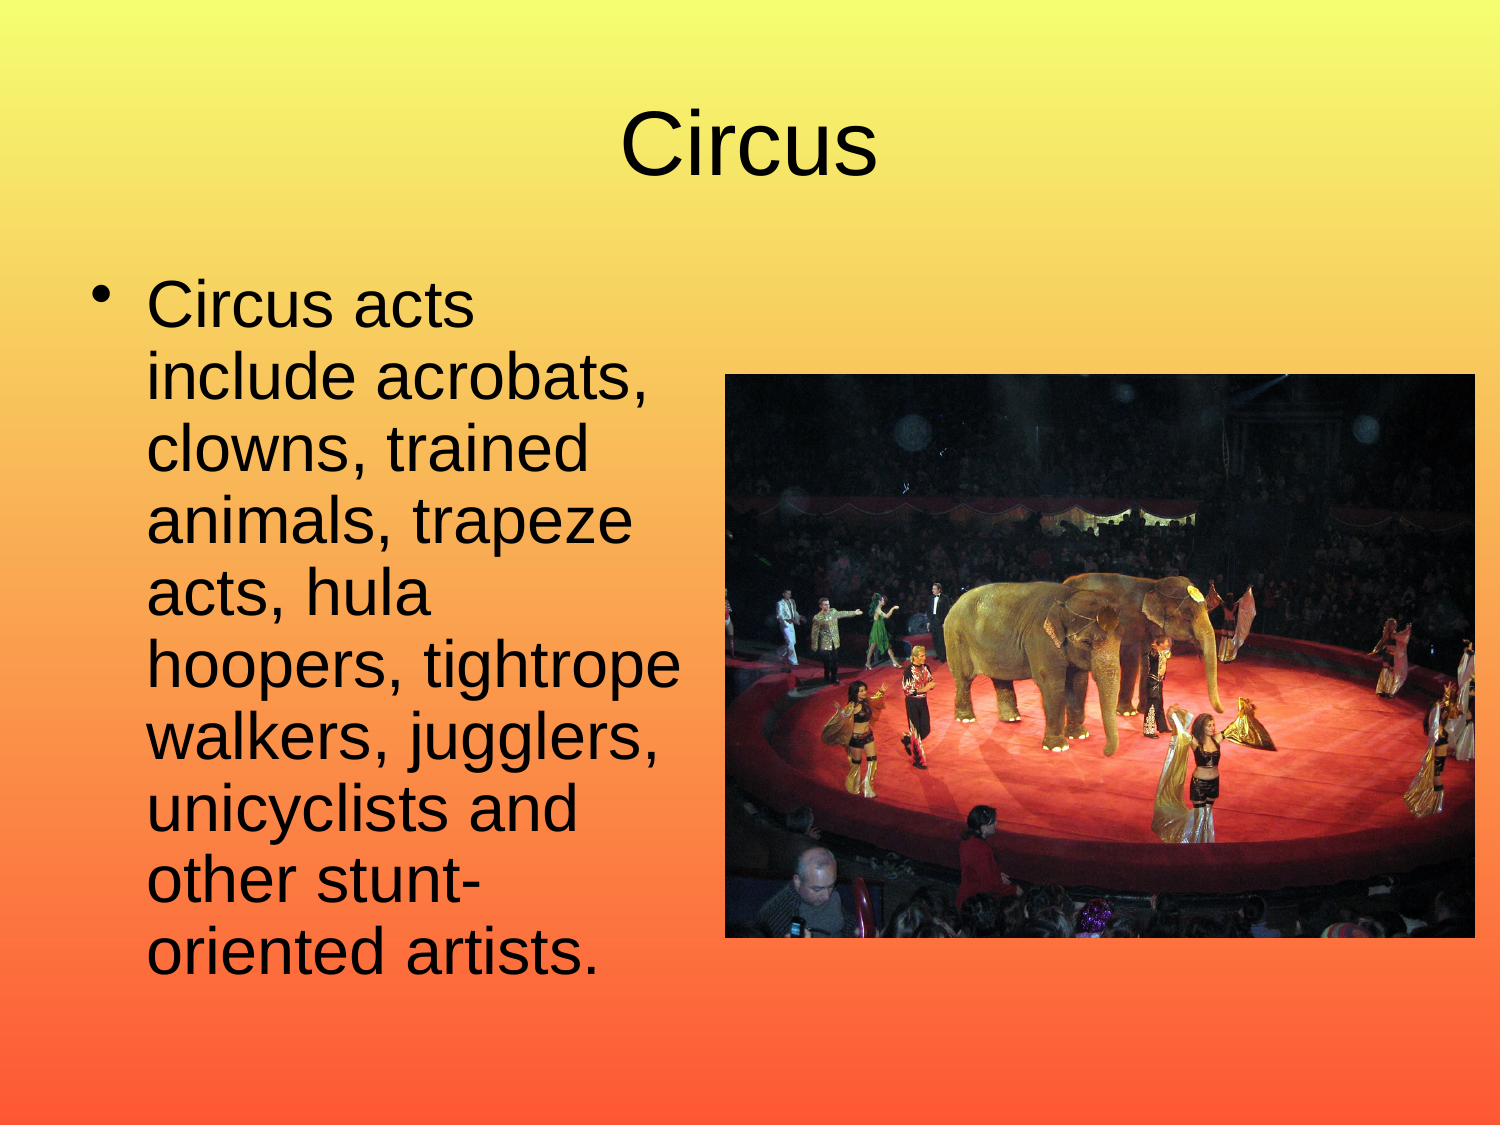

# Circus
Circus acts include acrobats, clowns, trained animals, trapeze acts, hula hoopers, tightrope walkers, jugglers, unicyclists and other stunt-oriented artists.